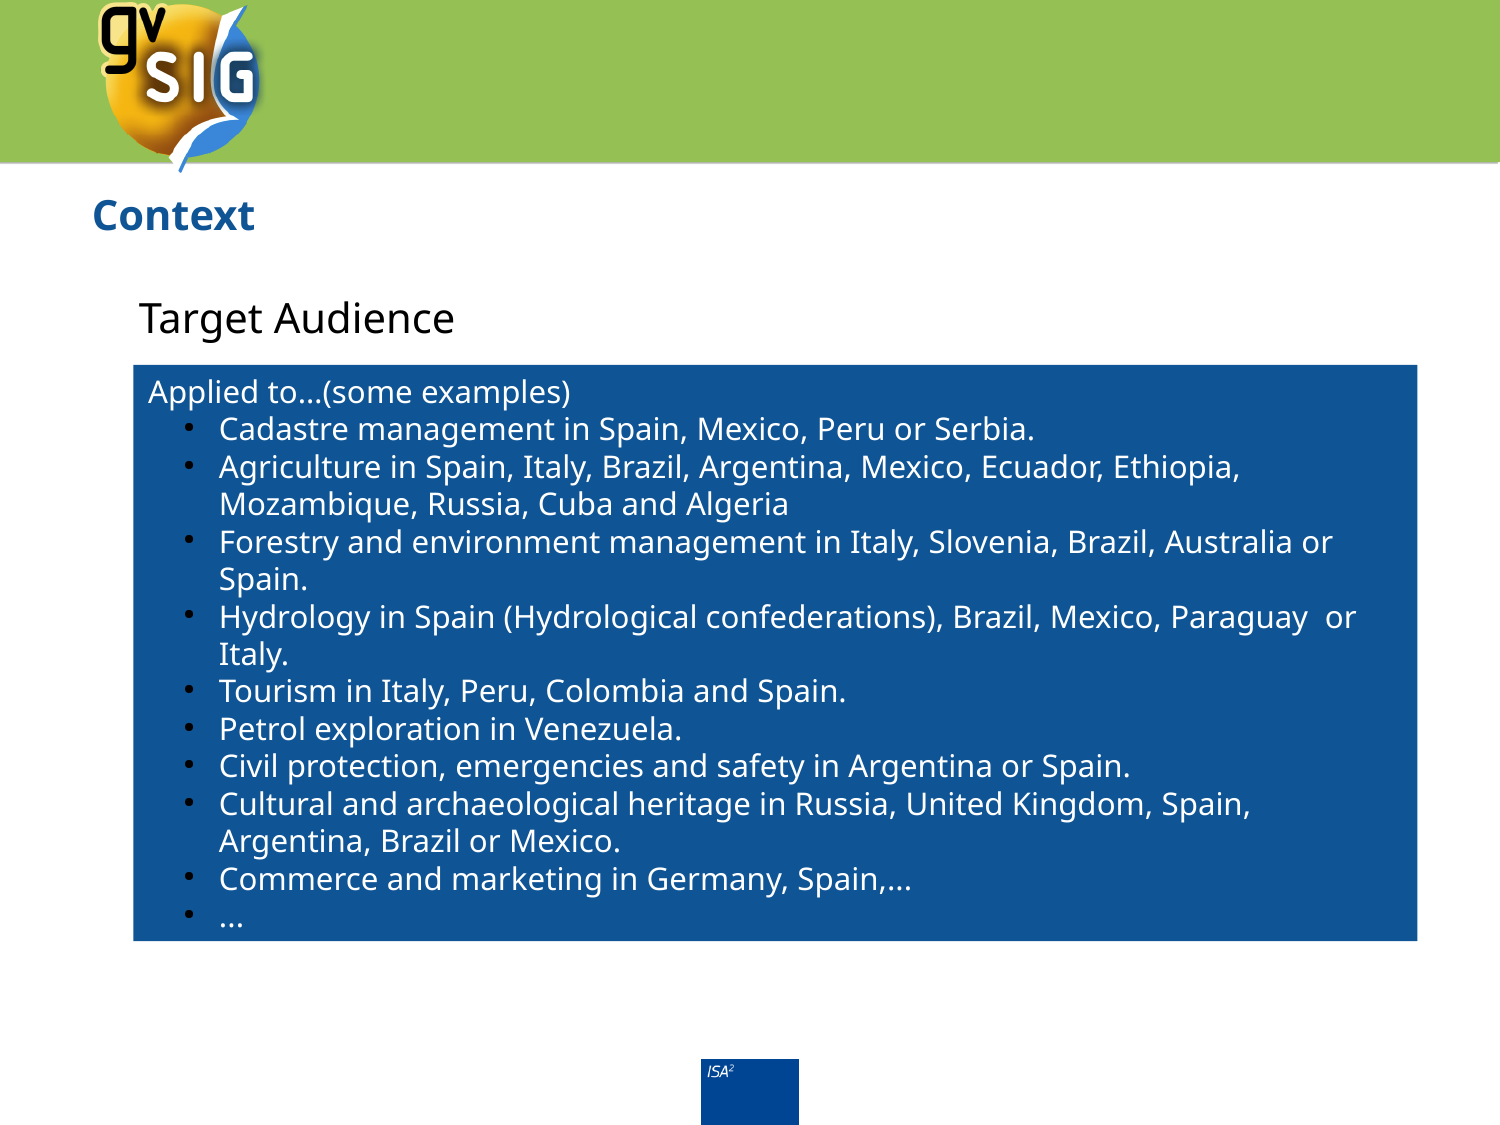

# Context
Target Audience
Applied to…(some examples)
Cadastre management in Spain, Mexico, Peru or Serbia.
Agriculture in Spain, Italy, Brazil, Argentina, Mexico, Ecuador, Ethiopia, Mozambique, Russia, Cuba and Algeria
Forestry and environment management in Italy, Slovenia, Brazil, Australia or Spain.
Hydrology in Spain (Hydrological confederations), Brazil, Mexico, Paraguay or Italy.
Tourism in Italy, Peru, Colombia and Spain.
Petrol exploration in Venezuela.
Civil protection, emergencies and safety in Argentina or Spain.
Cultural and archaeological heritage in Russia, United Kingdom, Spain, Argentina, Brazil or Mexico.
Commerce and marketing in Germany, Spain,...
...